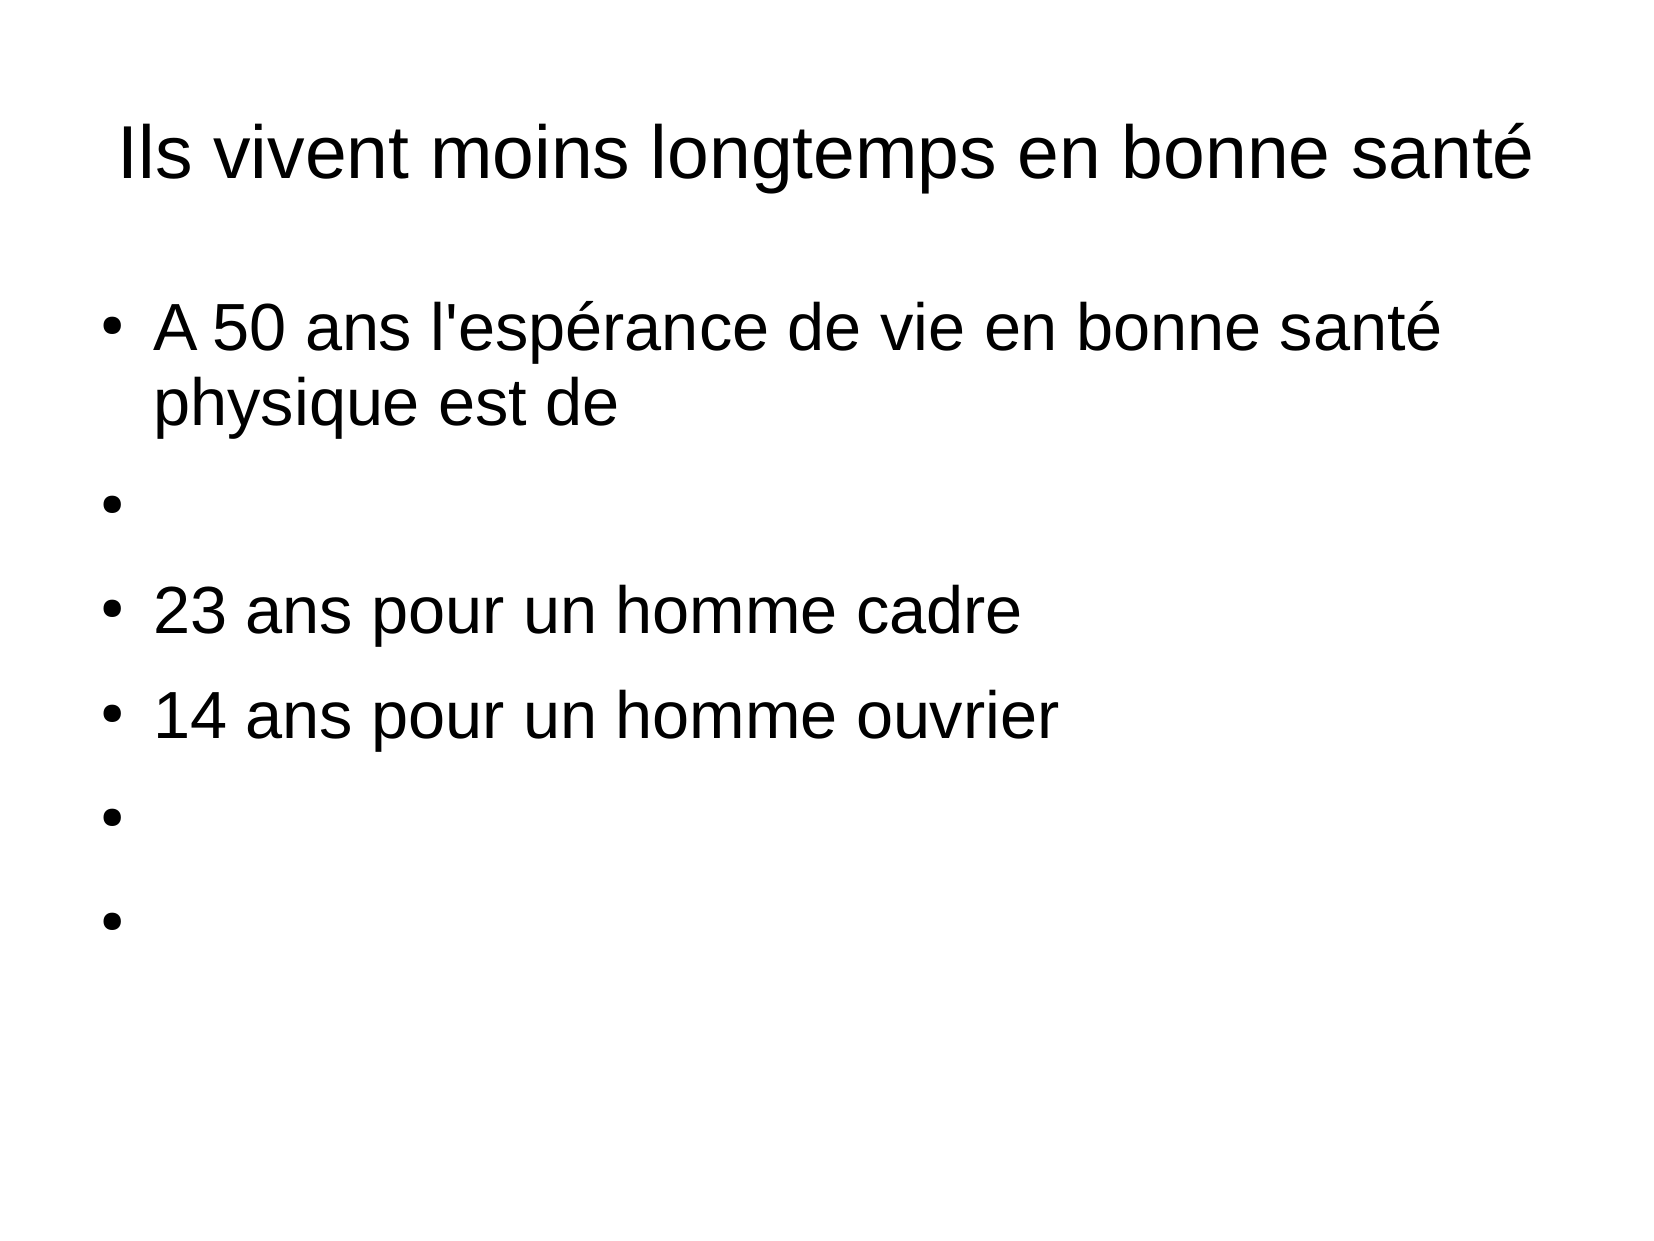

# Ils vivent moins longtemps en bonne santé
A 50 ans l'espérance de vie en bonne santé physique est de
23 ans pour un homme cadre
14 ans pour un homme ouvrier